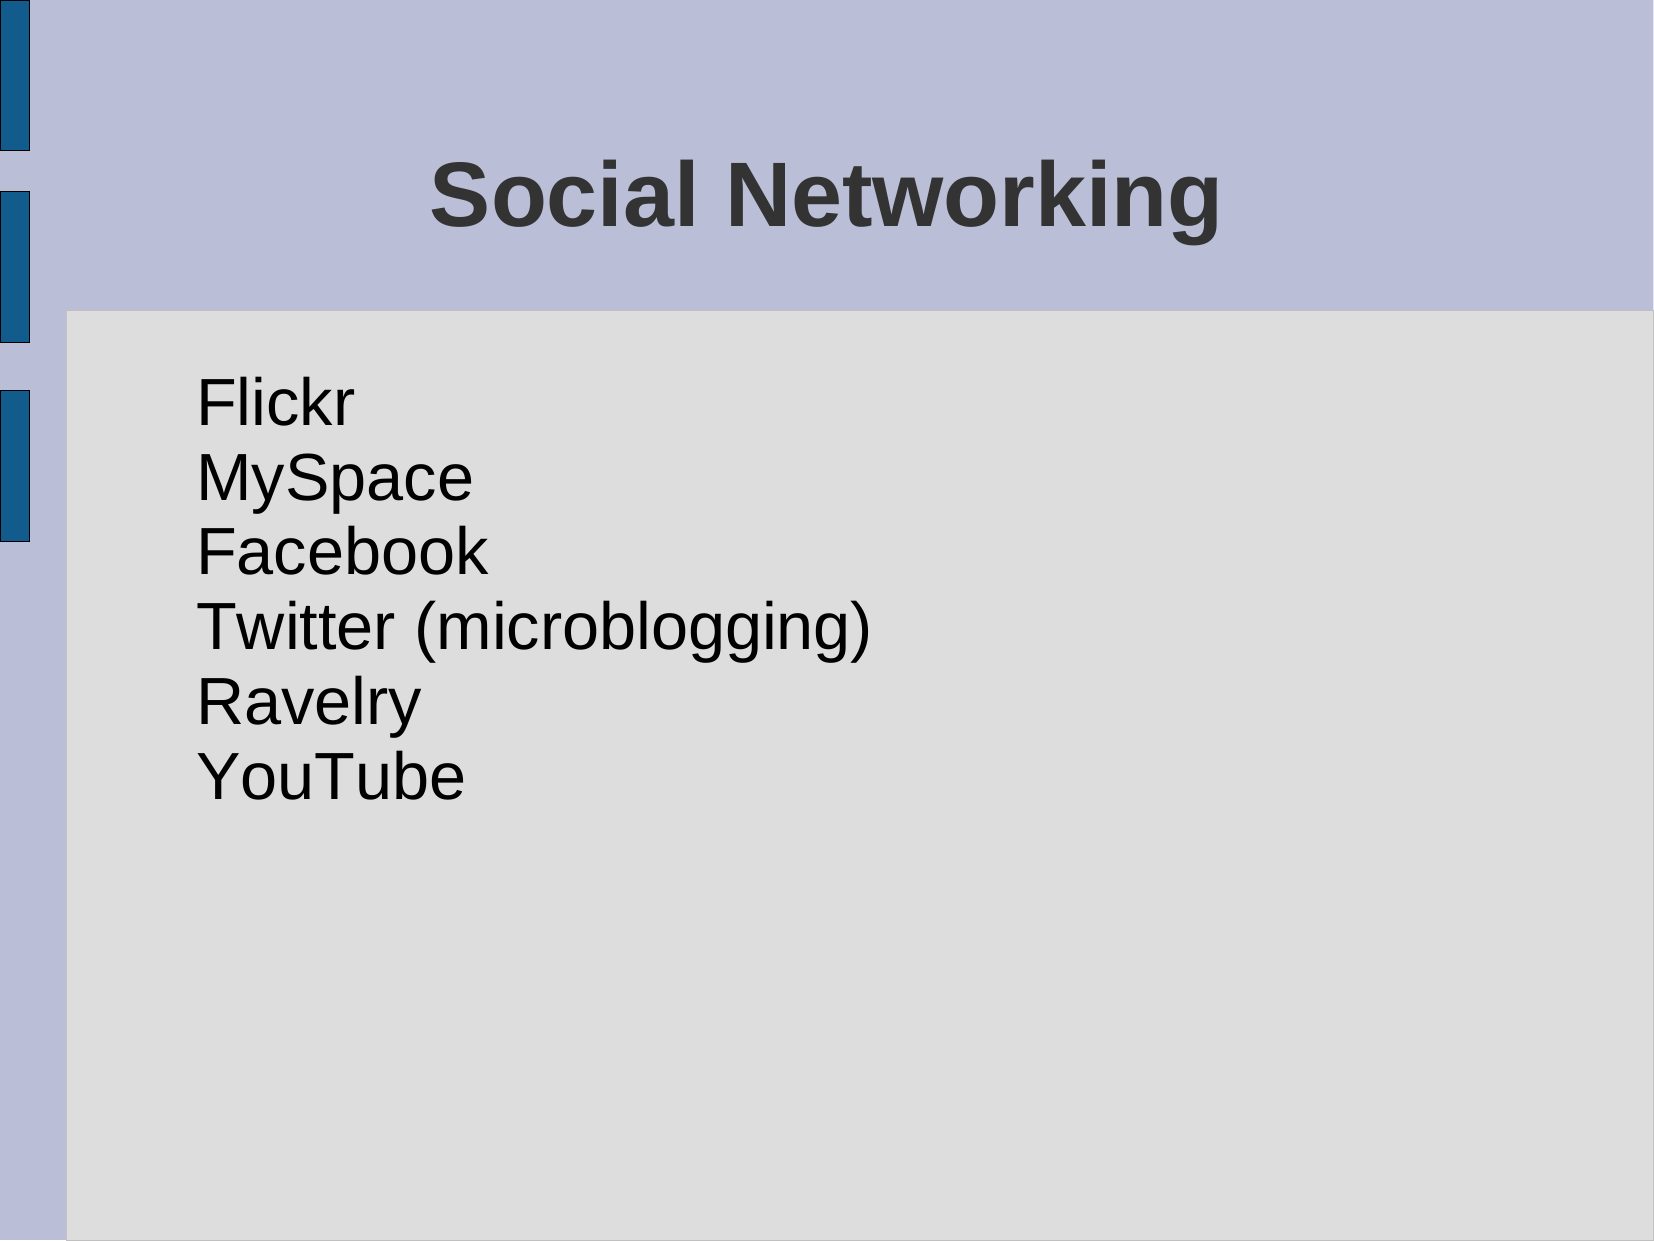

# Social Networking
Flickr
MySpace
Facebook
Twitter (microblogging)
Ravelry
YouTube